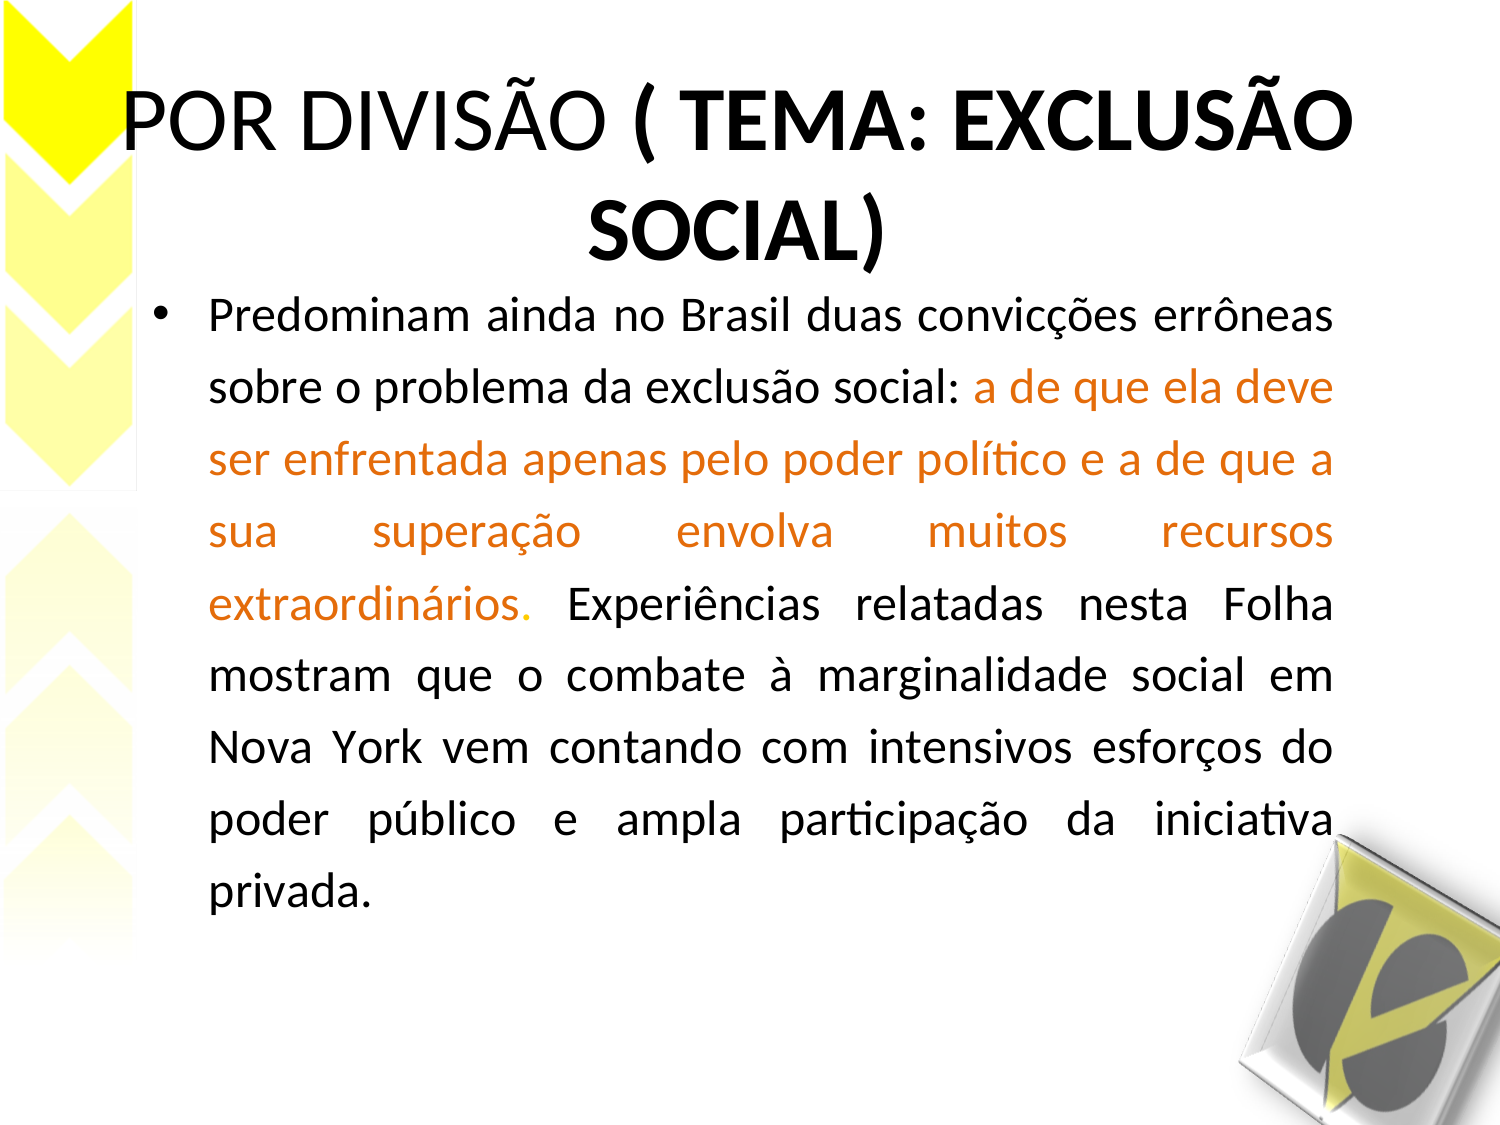

# POR DIVISÃO ( TEMA: EXCLUSÃO SOCIAL)
Predominam ainda no Brasil duas convicções errôneas sobre o problema da exclusão social: a de que ela deve ser enfrentada apenas pelo poder político e a de que a sua superação envolva muitos recursos extraordinários. Experiências relatadas nesta Folha mostram que o combate à marginalidade social em Nova York vem contando com intensivos esforços do poder público e ampla participação da iniciativa privada.